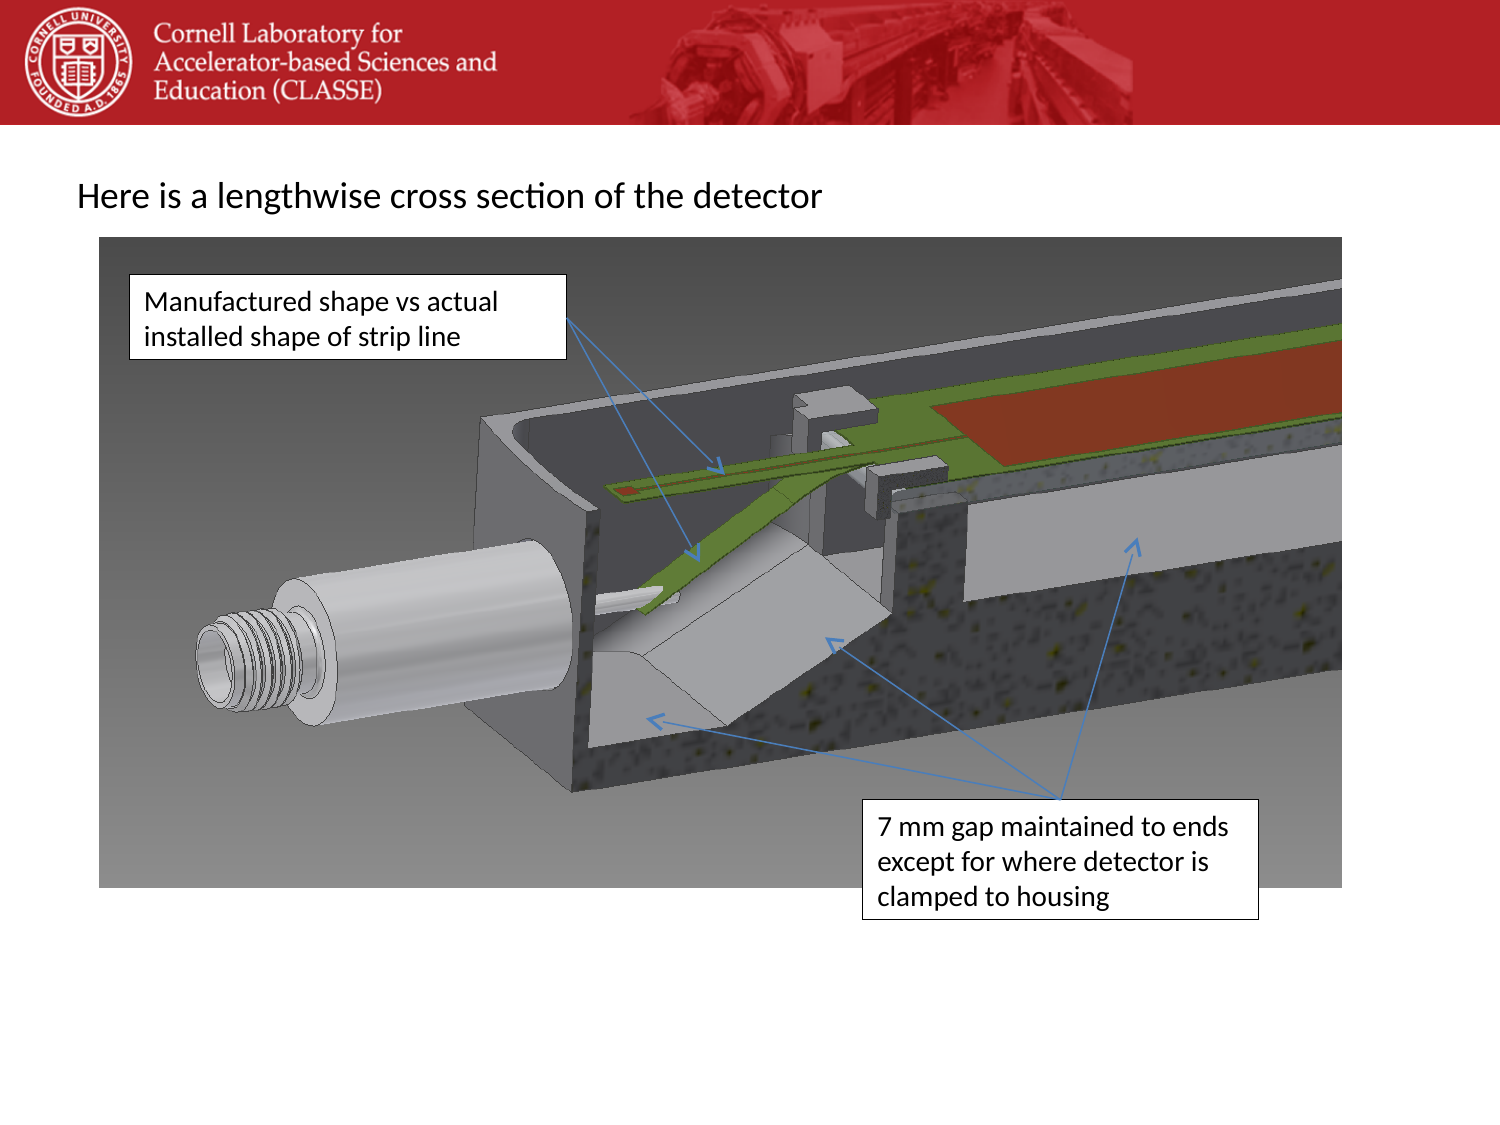

Here is a lengthwise cross section of the detector
Manufactured shape vs actual installed shape of strip line
7 mm gap maintained to ends except for where detector is clamped to housing